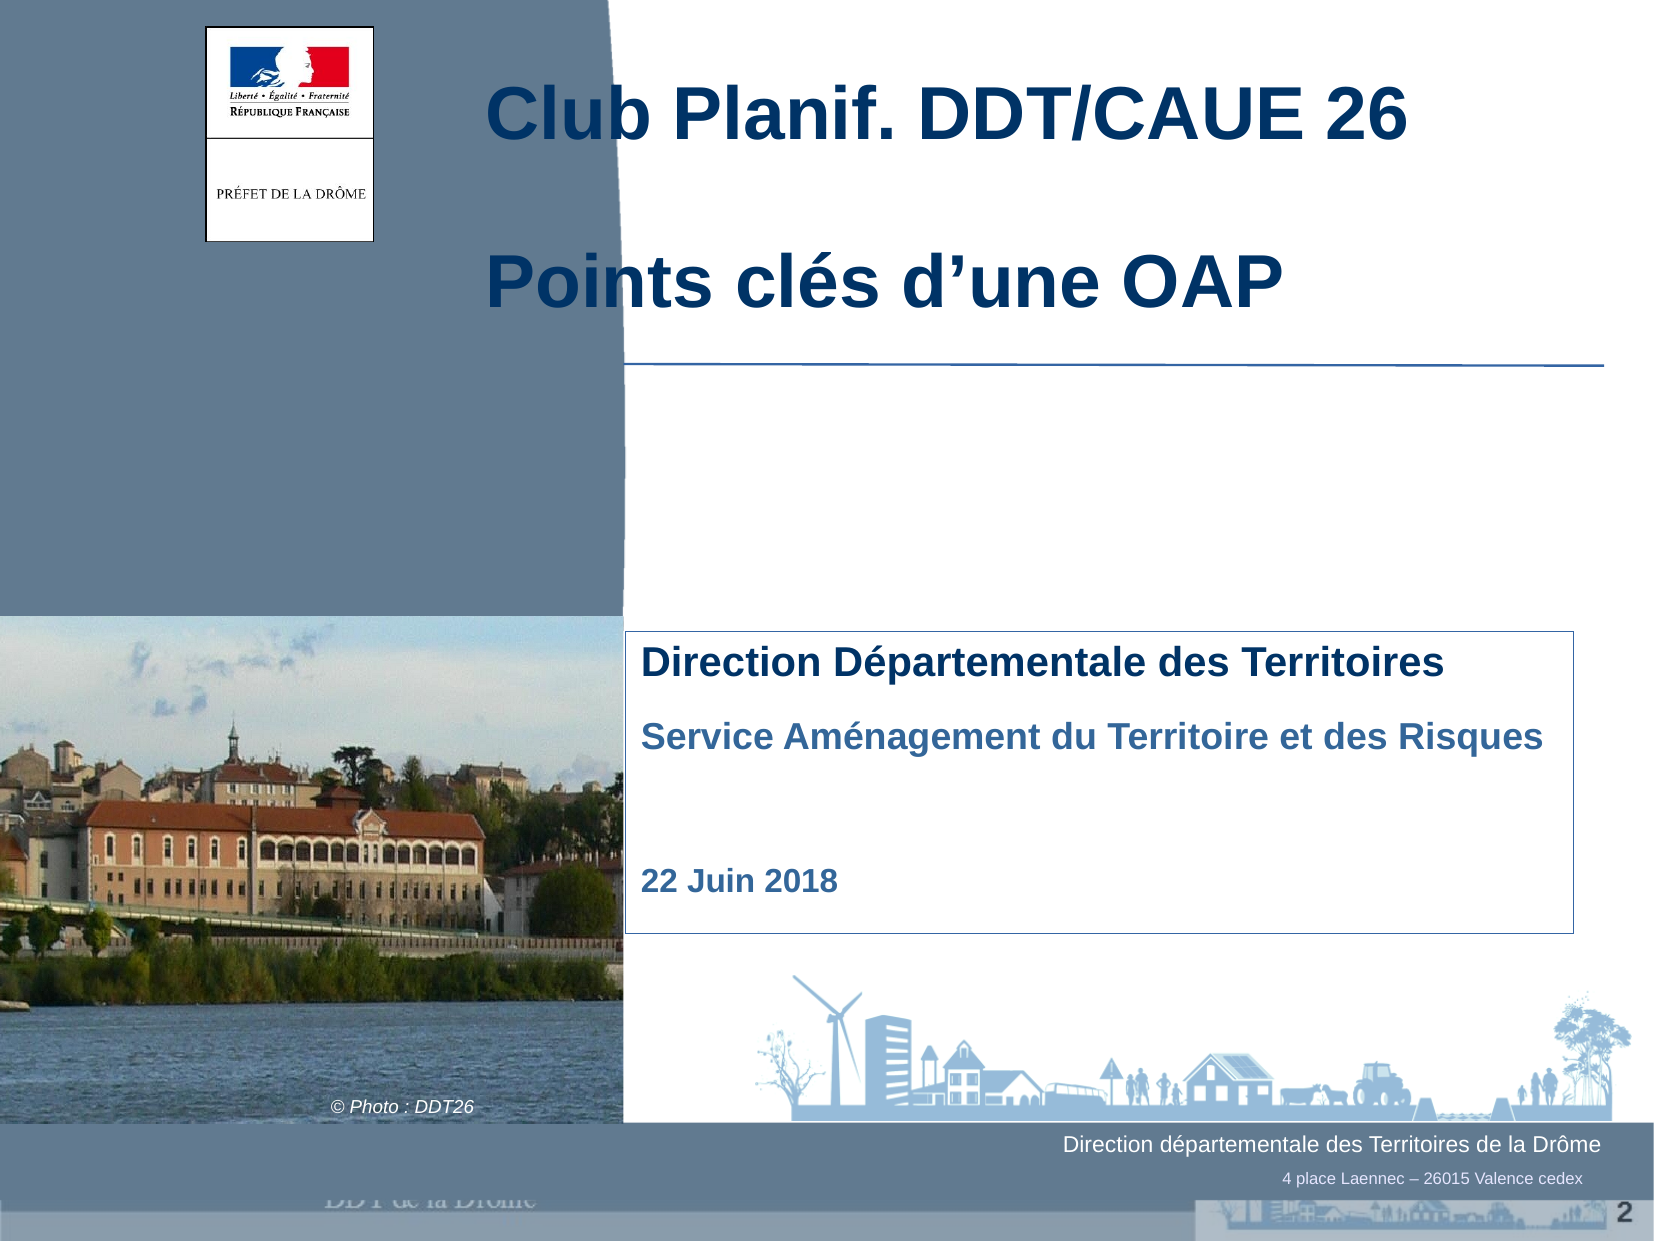

# Club Planif. DDT/CAUE 26 Points clés d’une OAP
Direction Départementale des Territoires
Service Aménagement du Territoire et des Risques
22 Juin 2018
© Photo : DDT26